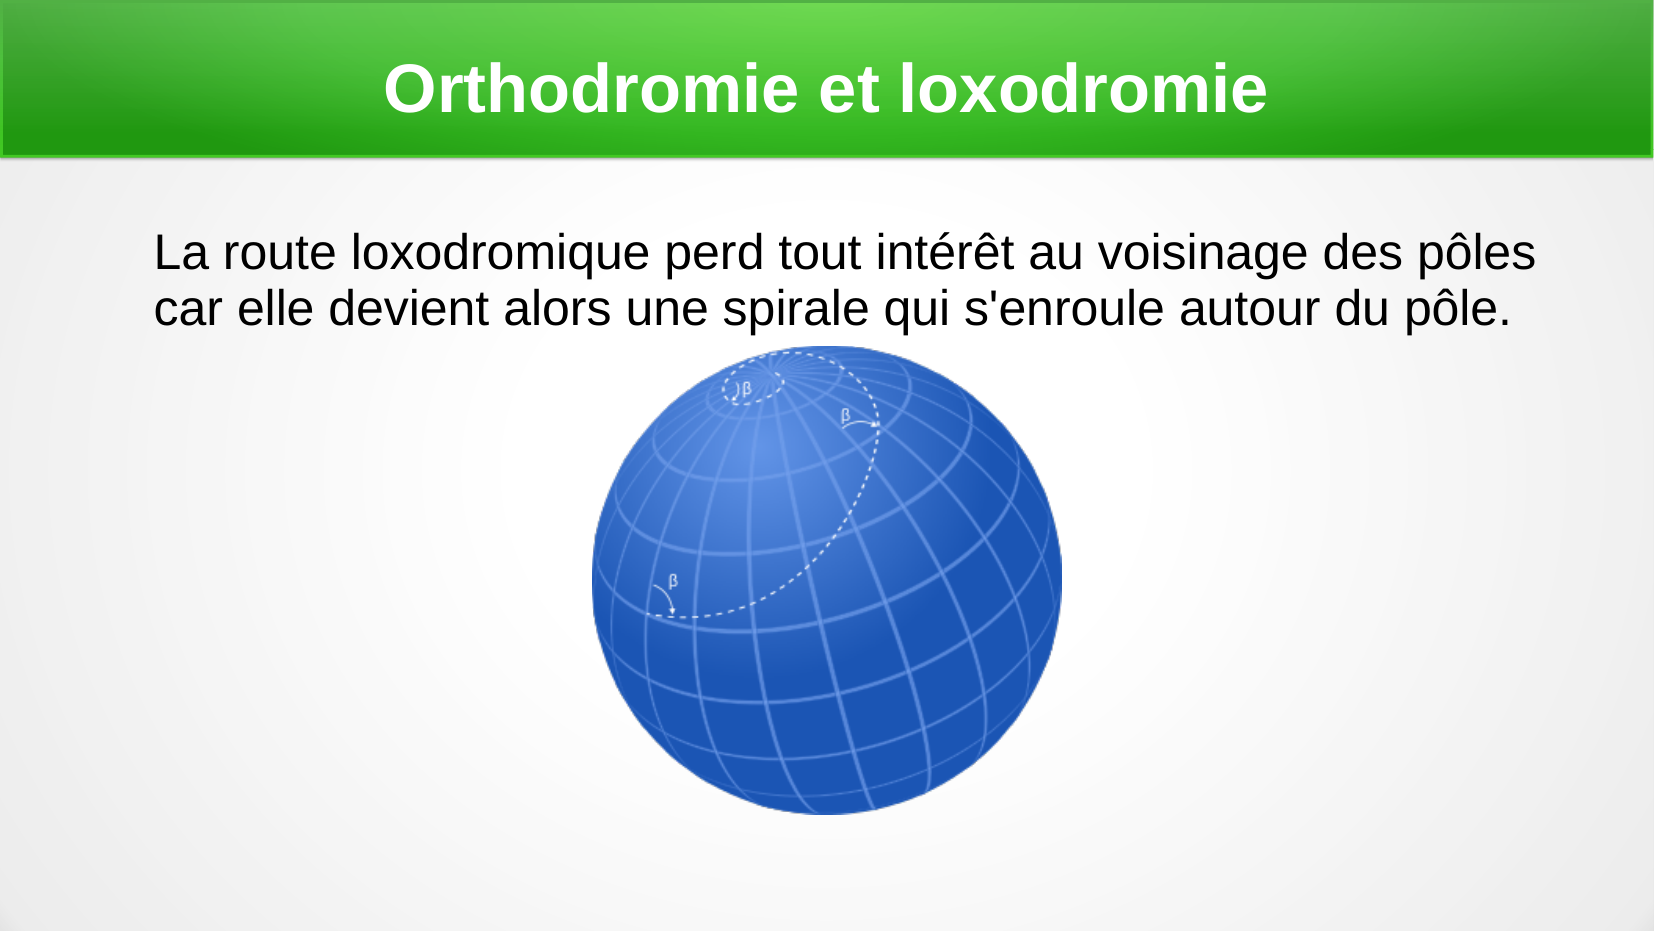

# Orthodromie et loxodromie
La route loxodromique perd tout intérêt au voisinage des pôles car elle devient alors une spirale qui s'enroule autour du pôle.